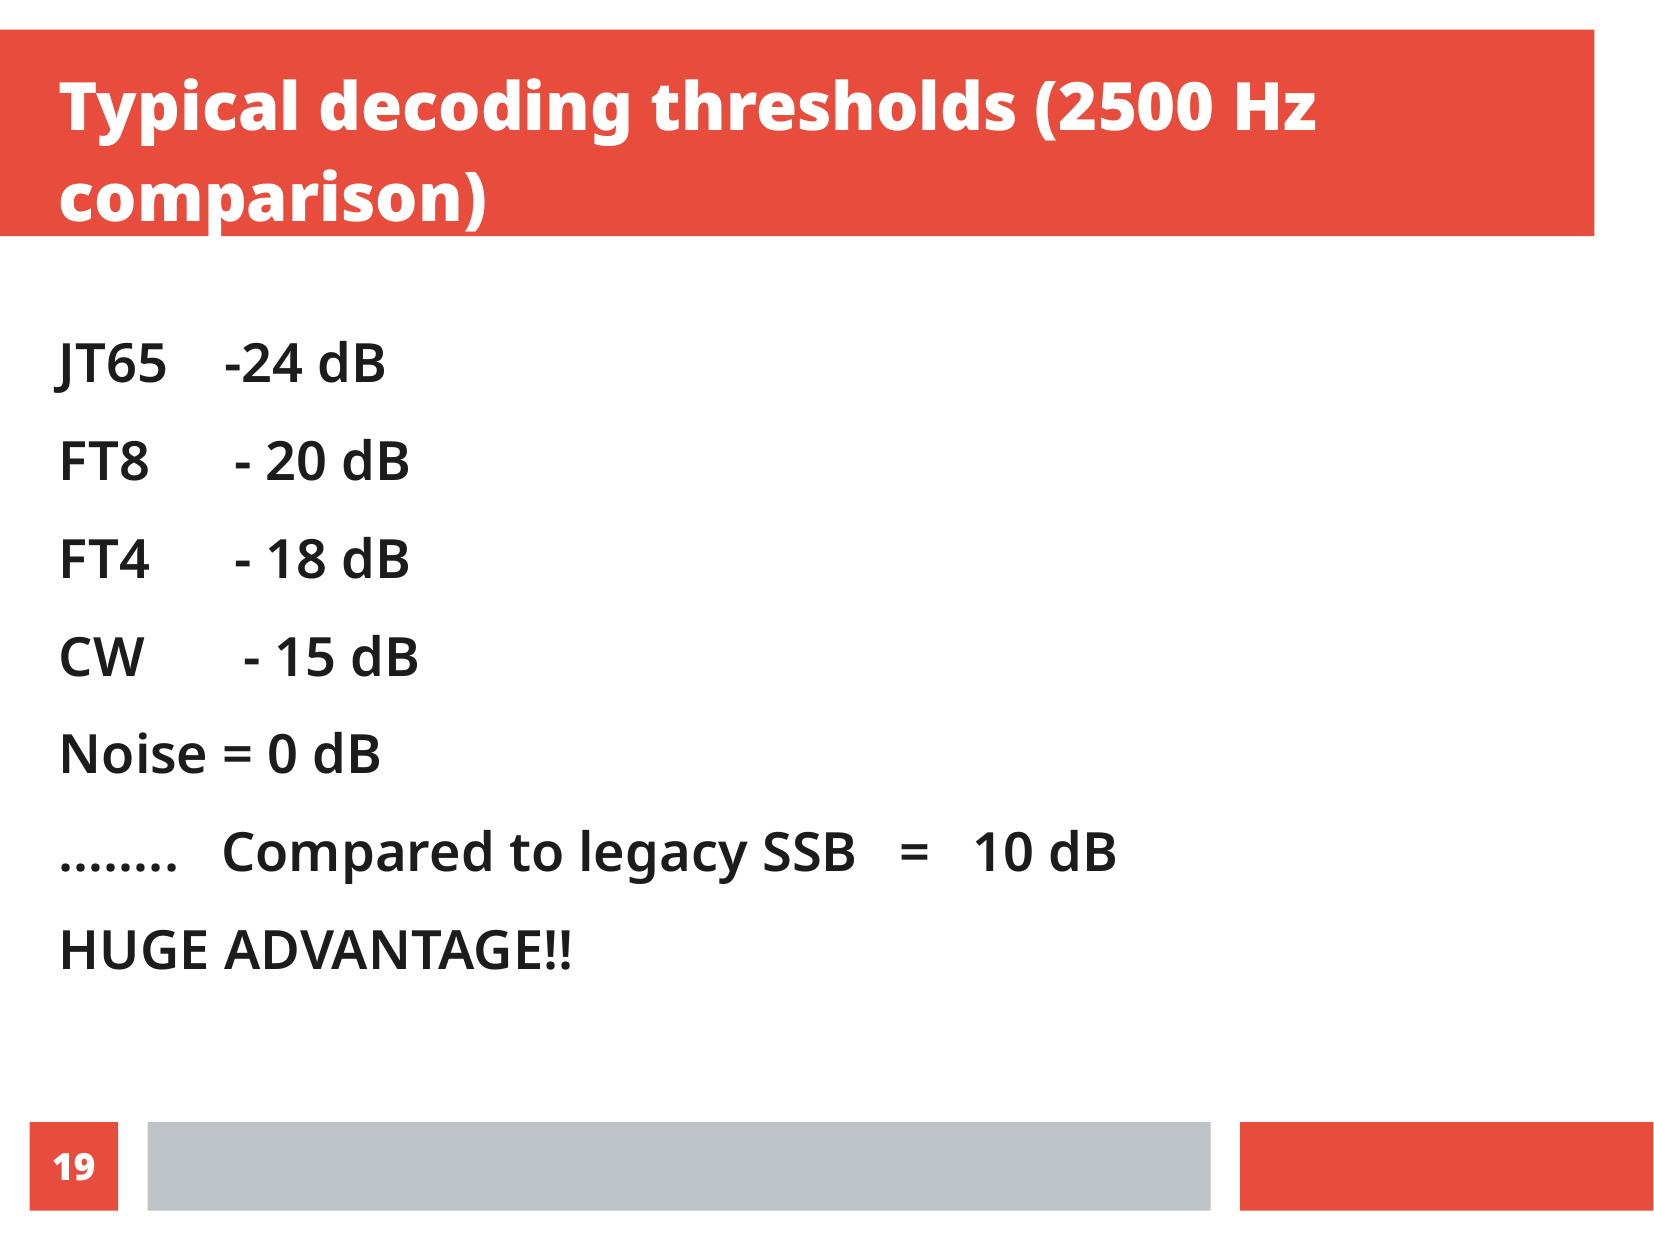

# Typical decoding thresholds (2500 Hz comparison)
JT65 -24 dB
FT8 - 20 dB
FT4 - 18 dB
CW - 15 dB
Noise = 0 dB
…….. Compared to legacy SSB = 10 dB
HUGE ADVANTAGE!!
19